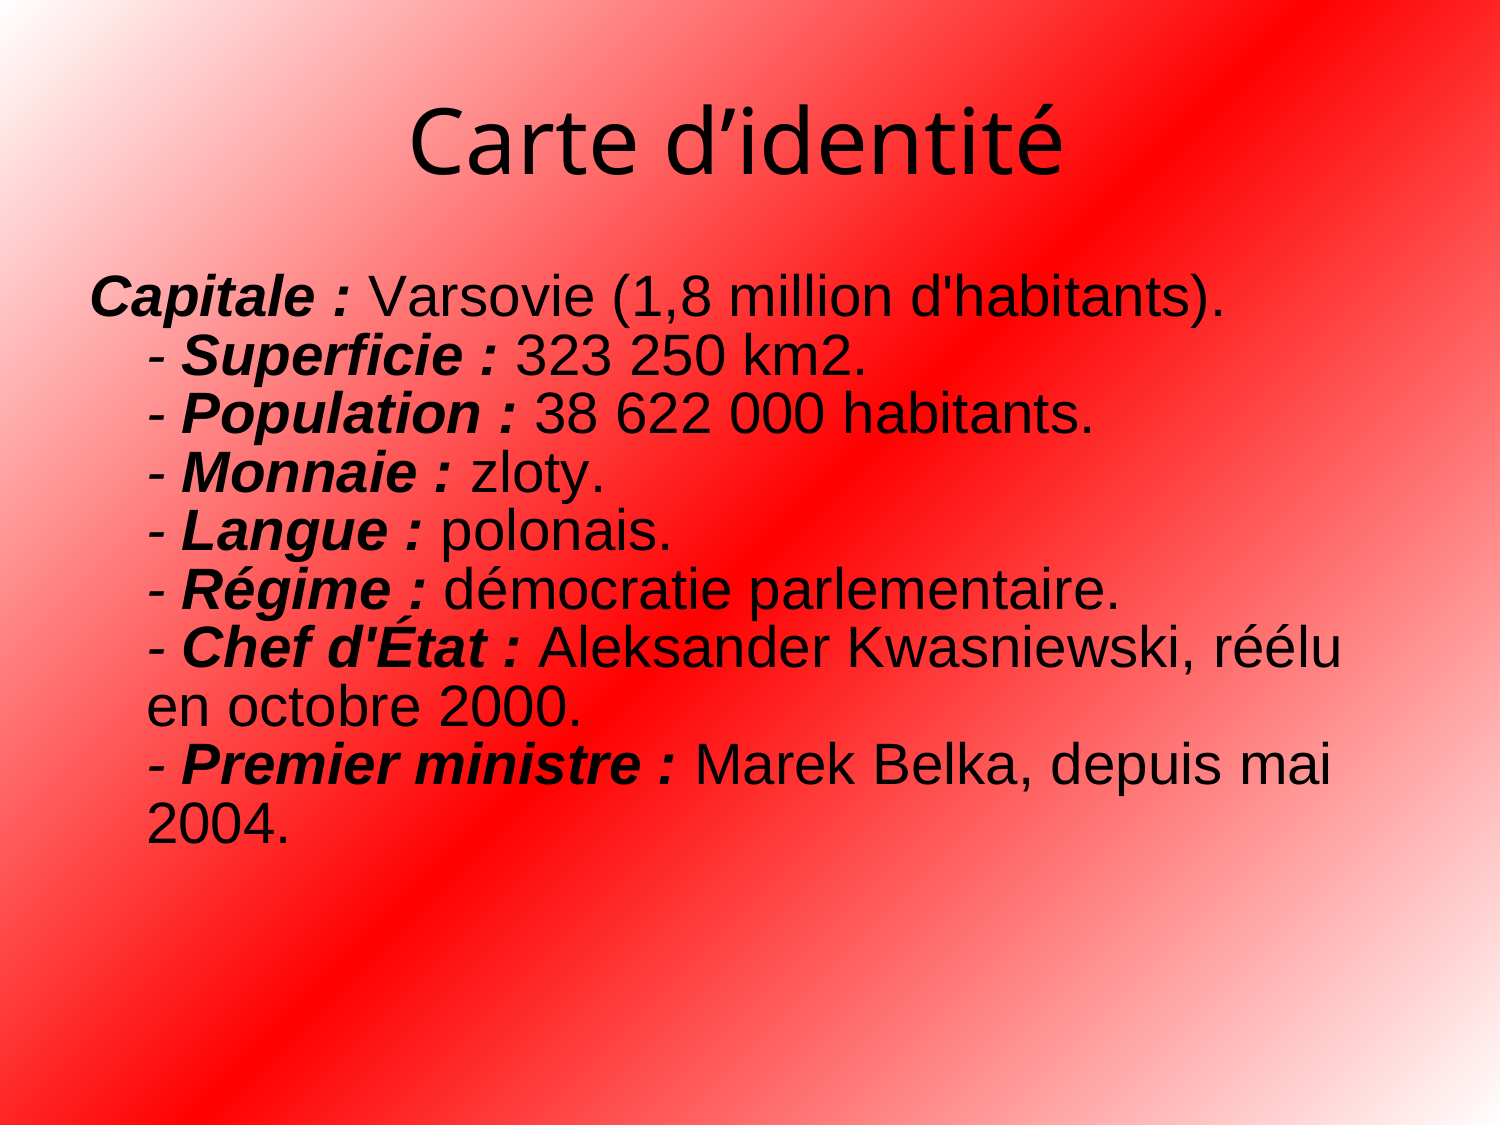

# Carte d’identité
Capitale : Varsovie (1,8 million d'habitants).
- Superficie : 323 250 km2.
- Population : 38 622 000 habitants.
- Monnaie : zloty.
- Langue : polonais.
- Régime : démocratie parlementaire.
- Chef d'État : Aleksander Kwasniewski, réélu en octobre 2000.
- Premier ministre : Marek Belka, depuis mai 2004.